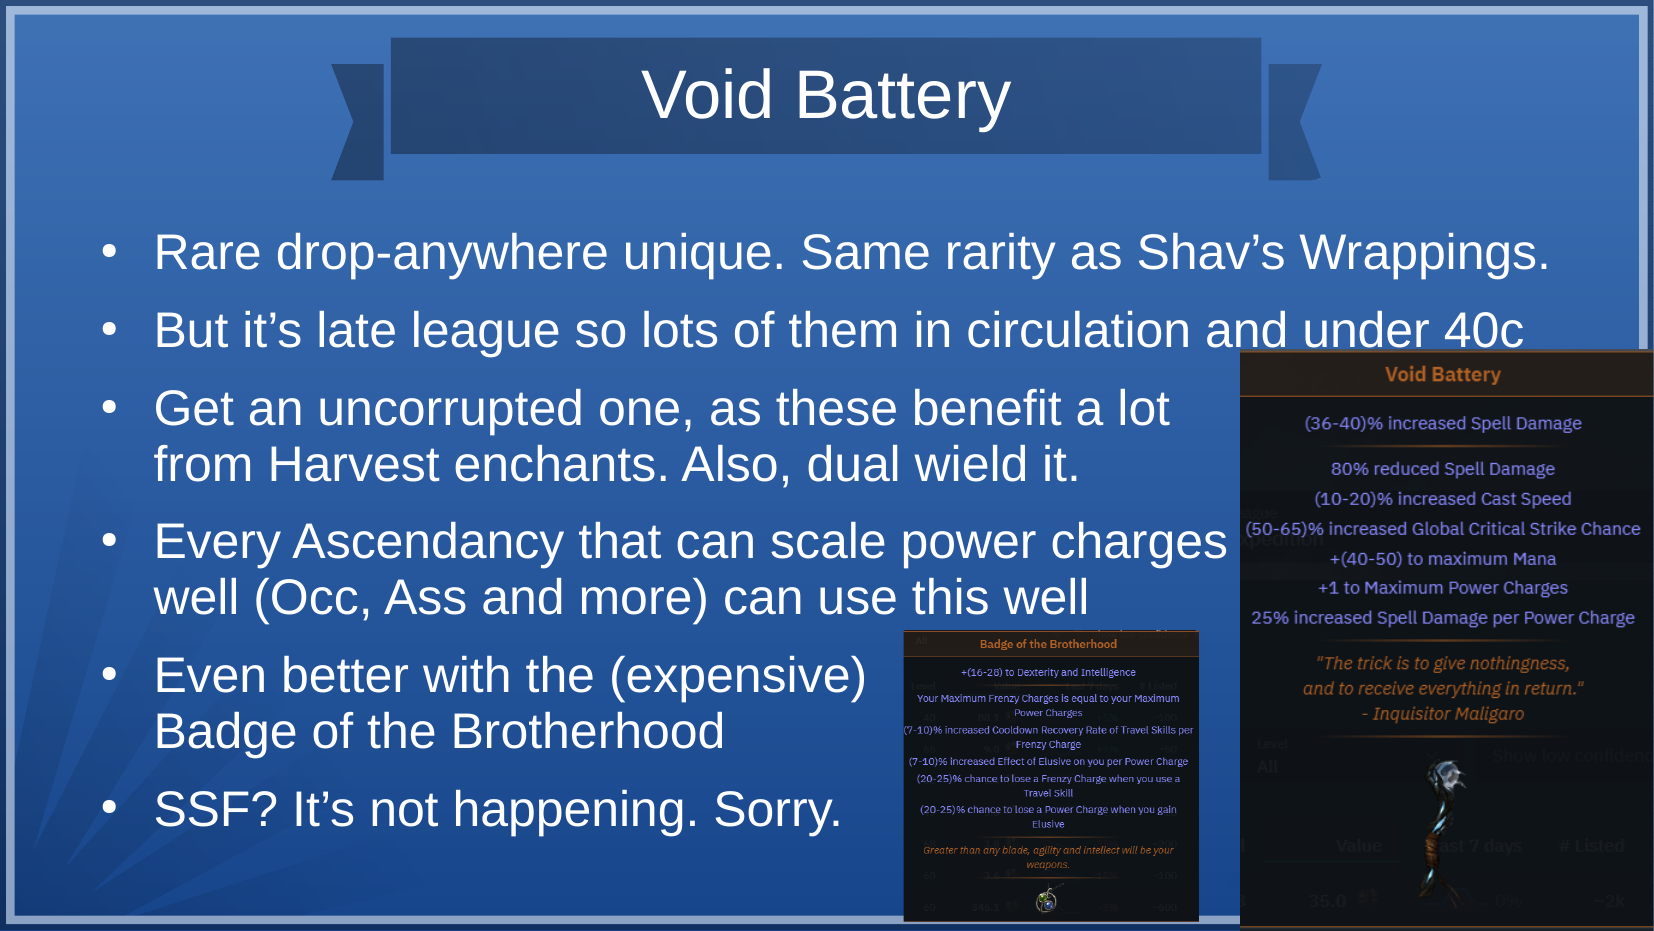

# Void Battery
Rare drop-anywhere unique. Same rarity as Shav’s Wrappings.
But it’s late league so lots of them in circulation and under 40c
Get an uncorrupted one, as these benefit a lot from Harvest enchants. Also, dual wield it.
Every Ascendancy that can scale power charges well (Occ, Ass and more) can use this well
Even better with the (expensive) Badge of the Brotherhood
SSF? It’s not happening. Sorry.